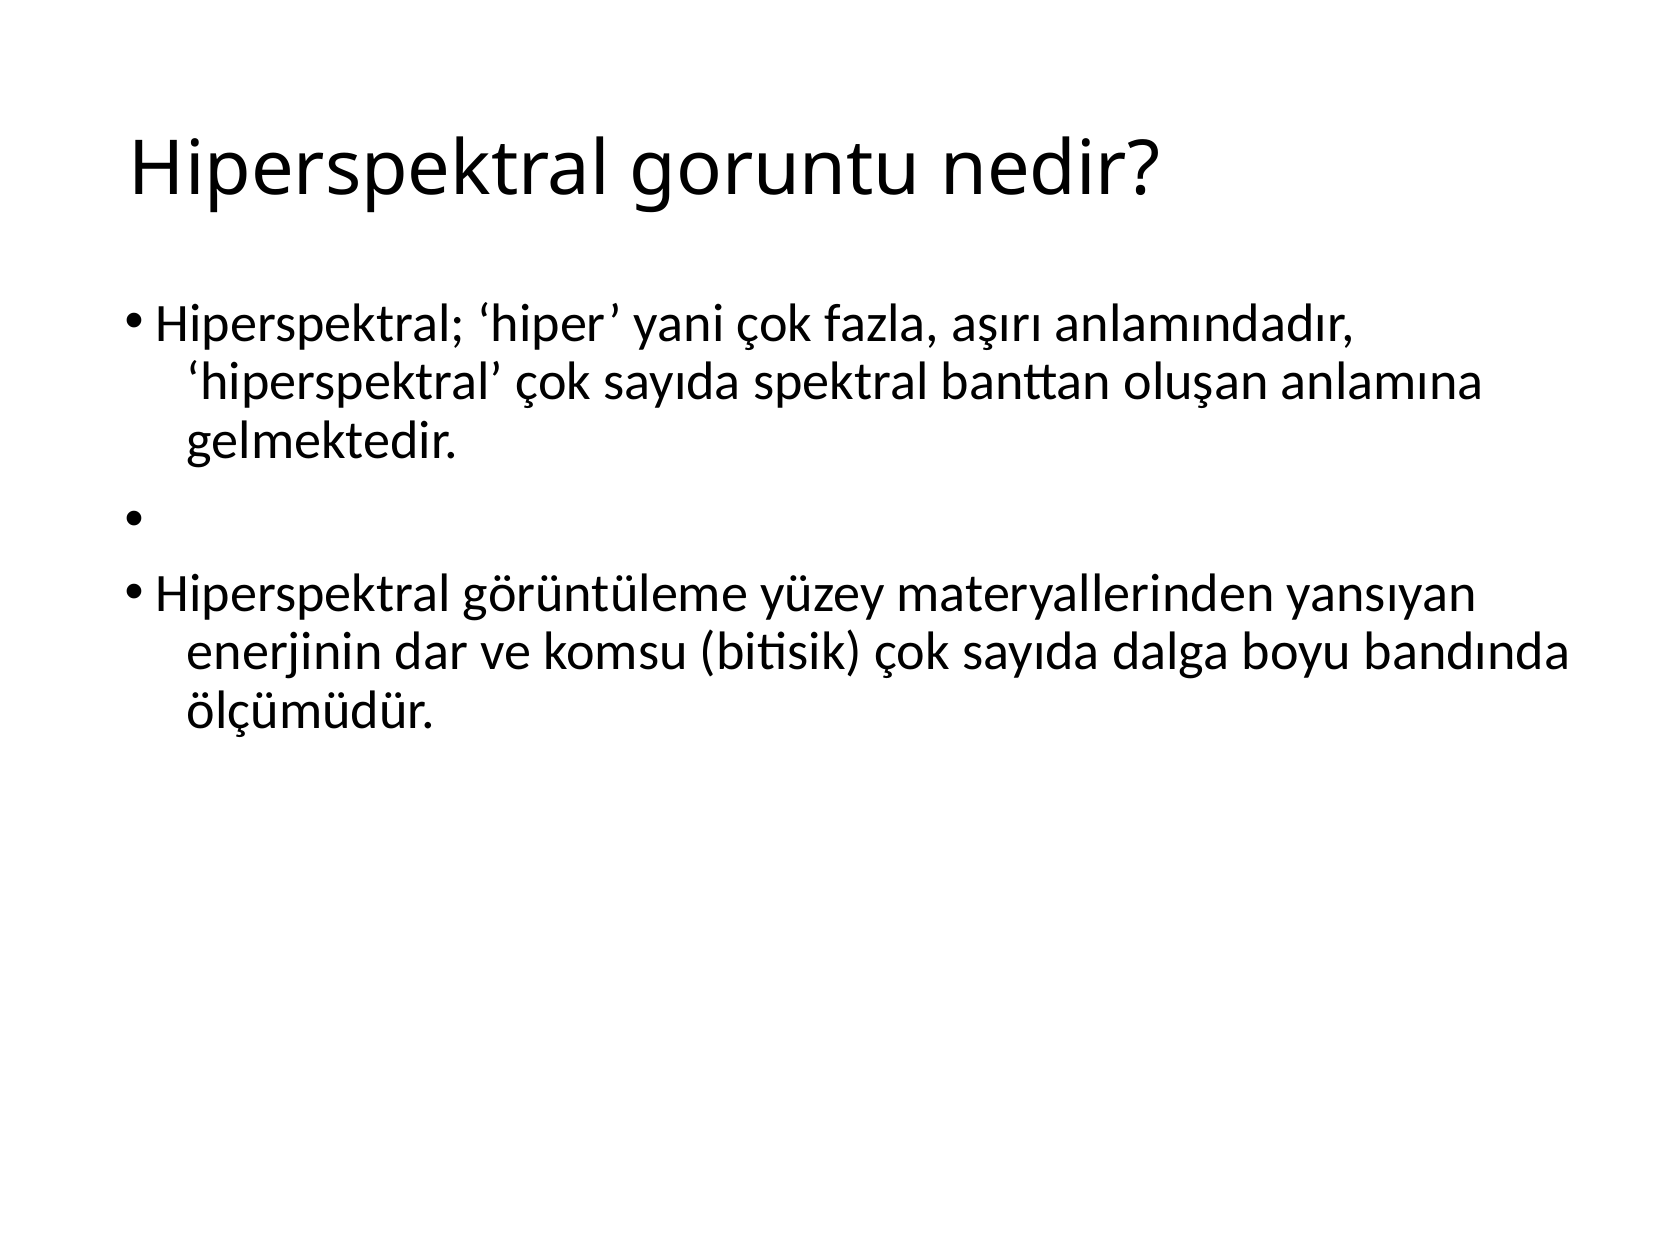

# Hiperspektral goruntu nedir?
Hiperspektral; ‘hiper’ yani çok fazla, aşırı anlamındadır, ‘hiperspektral’ çok sayıda spektral banttan oluşan anlamına gelmektedir.
Hiperspektral görüntüleme yüzey materyallerinden yansıyan enerjinin dar ve komsu (bitisik) çok sayıda dalga boyu bandında ölçümüdür.